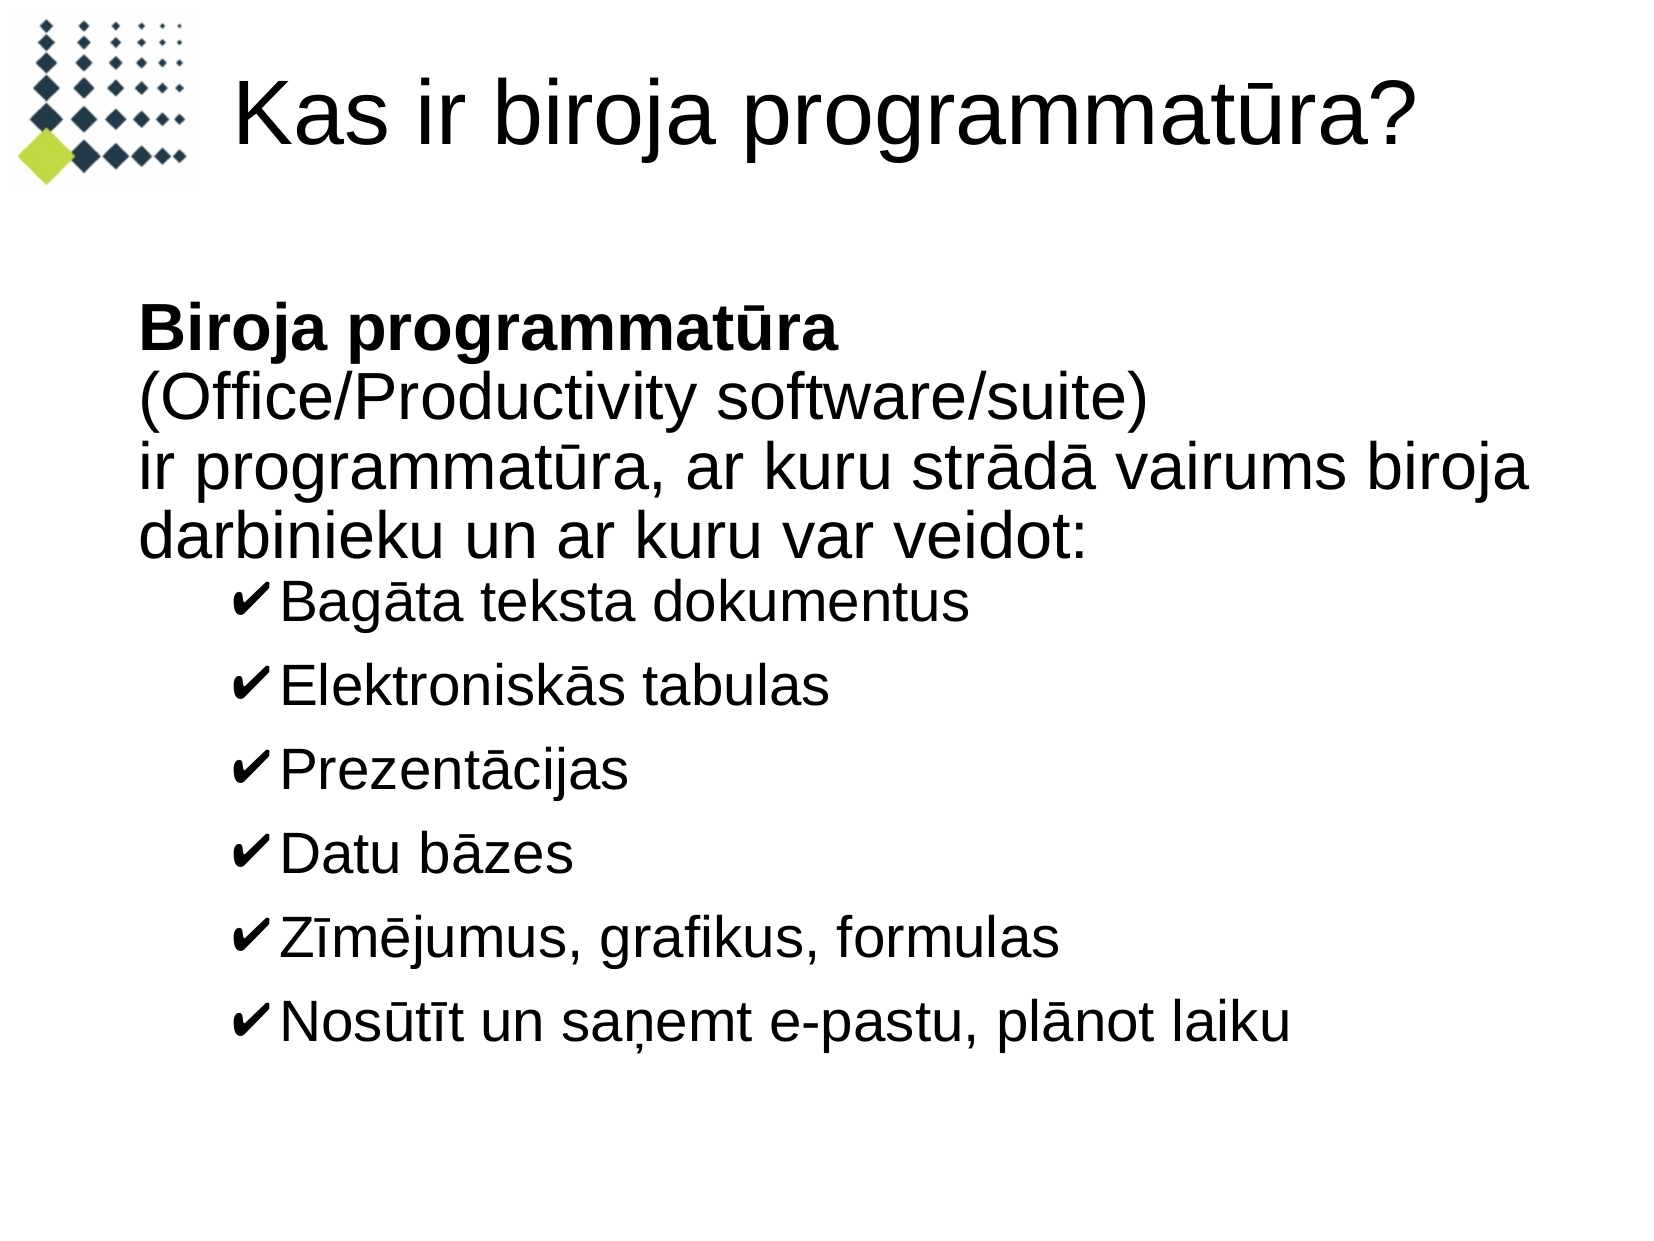

# Kas ir biroja programmatūra?
Biroja programmatūra
(Office/Productivity software/suite)
ir programmatūra, ar kuru strādā vairums biroja darbinieku un ar kuru var veidot:
Bagāta teksta dokumentus
Elektroniskās tabulas
Prezentācijas
Datu bāzes
Zīmējumus, grafikus, formulas
Nosūtīt un saņemt e-pastu, plānot laiku